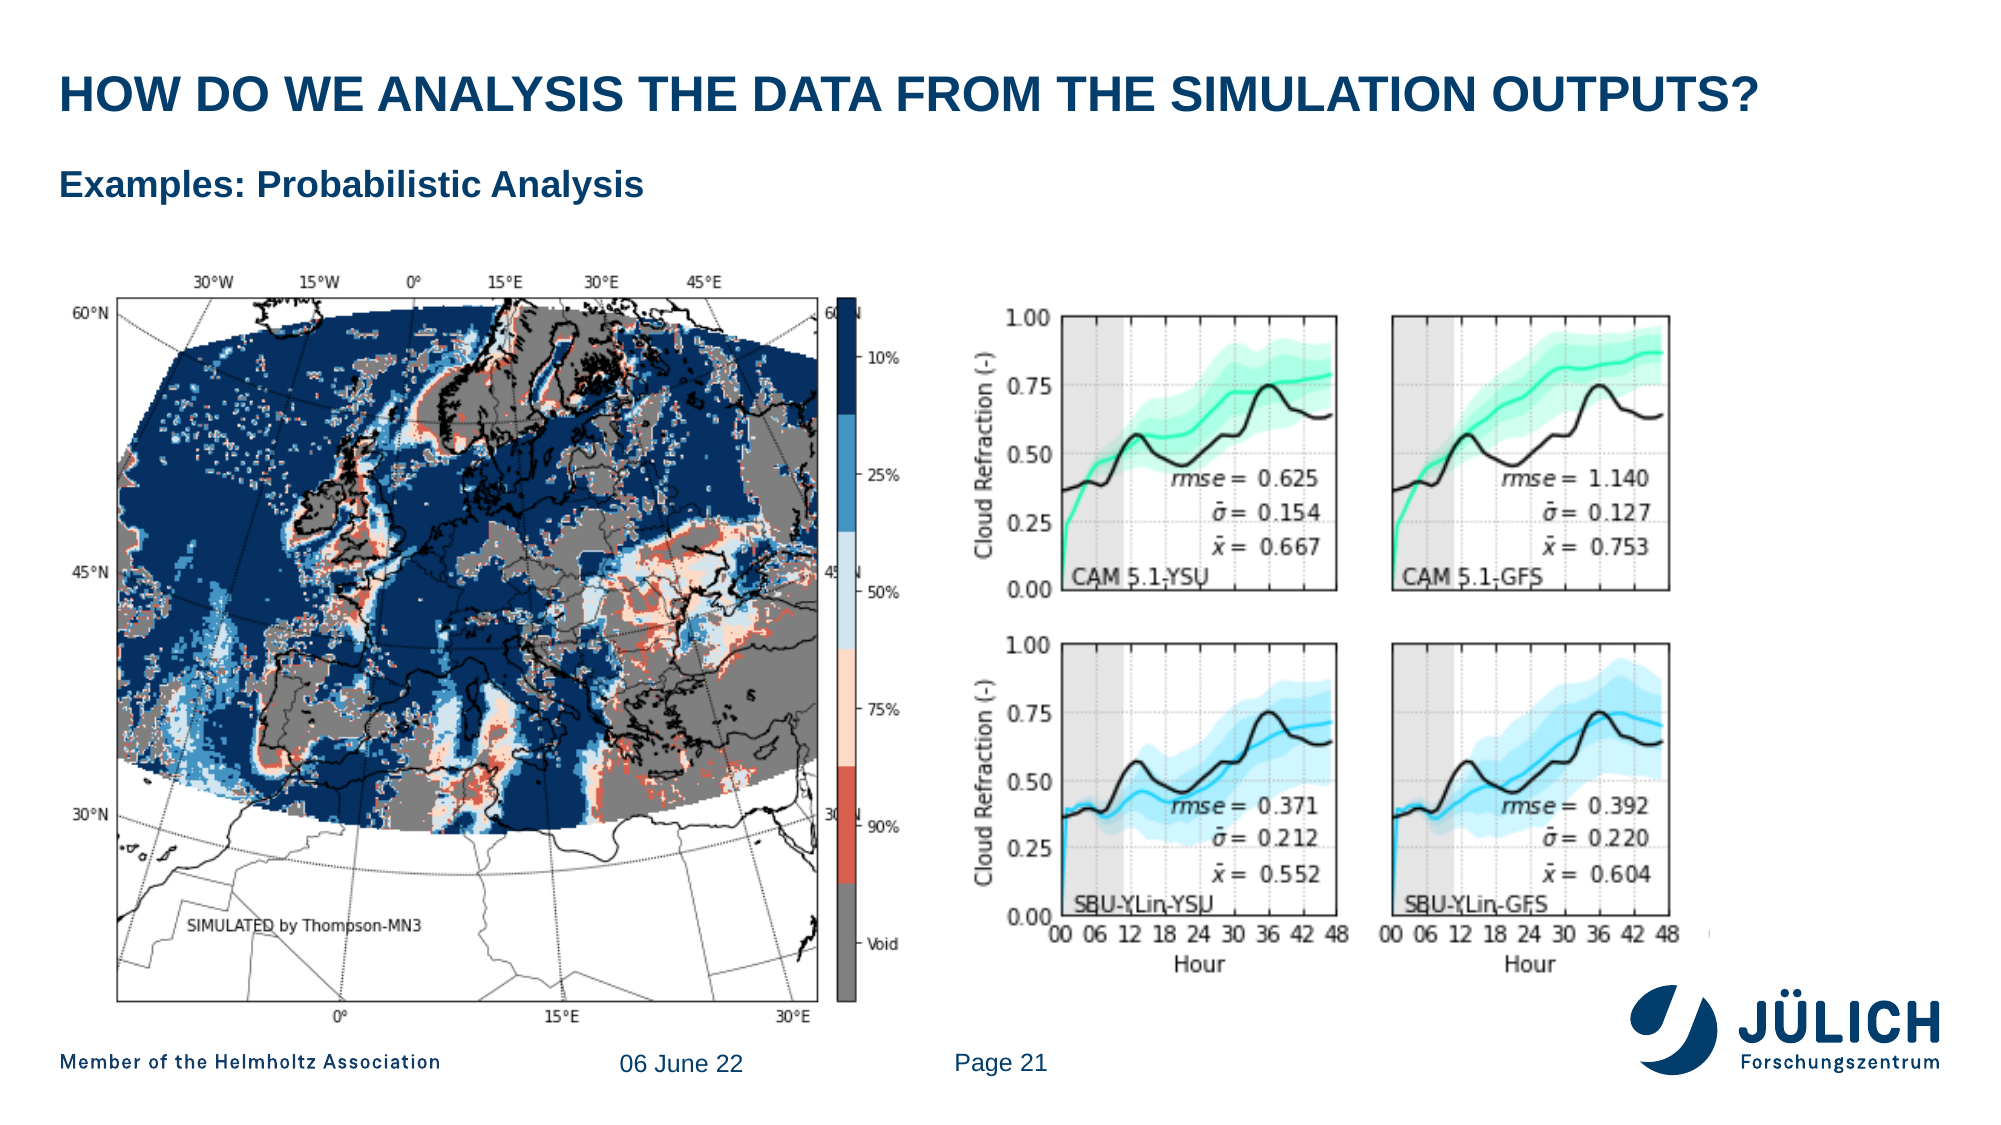

# How do we analysis the data from the simulation outputs?
Examples: Probabilistic Analysis
Page
06 June 22